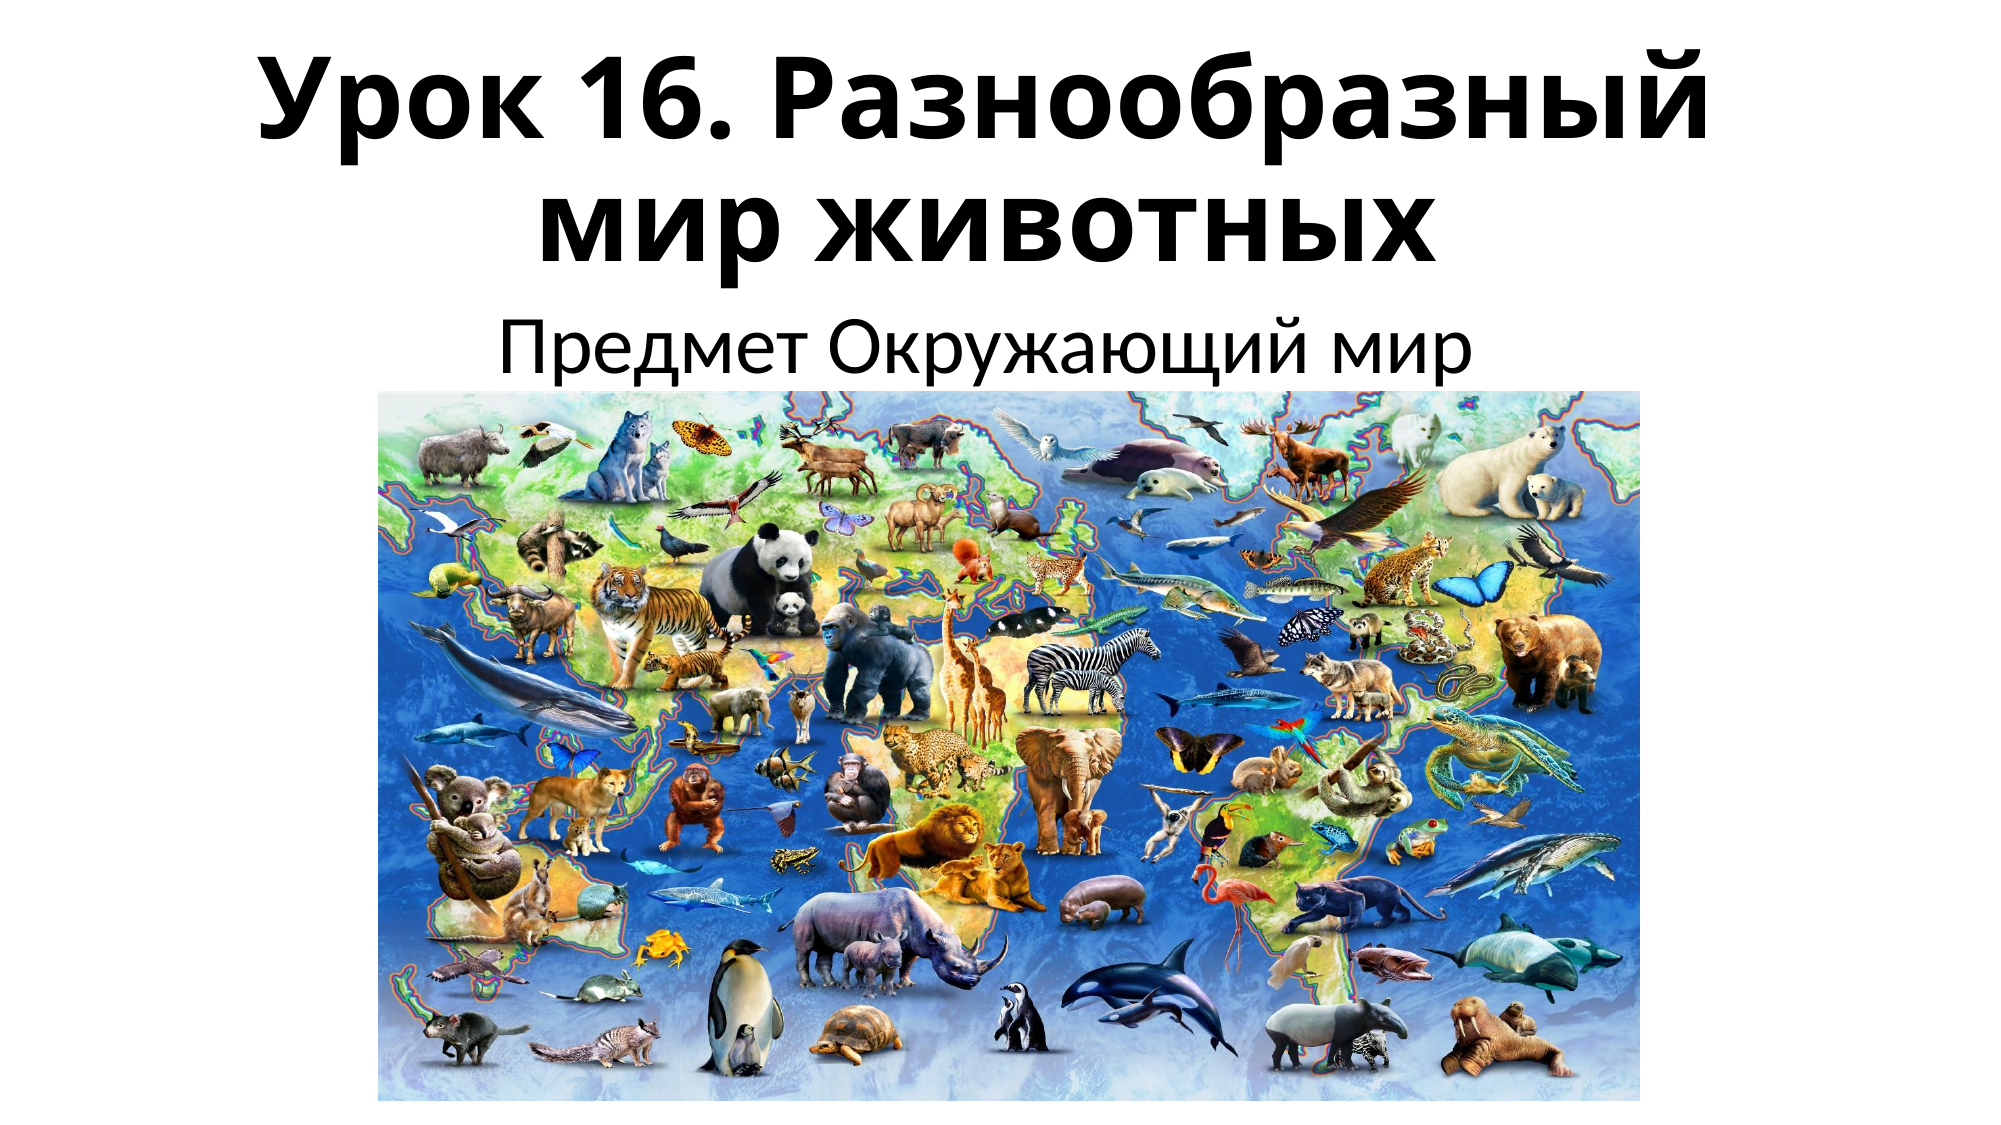

# Урок 16. Разнообразный мир животных
Предмет Окружающий мир